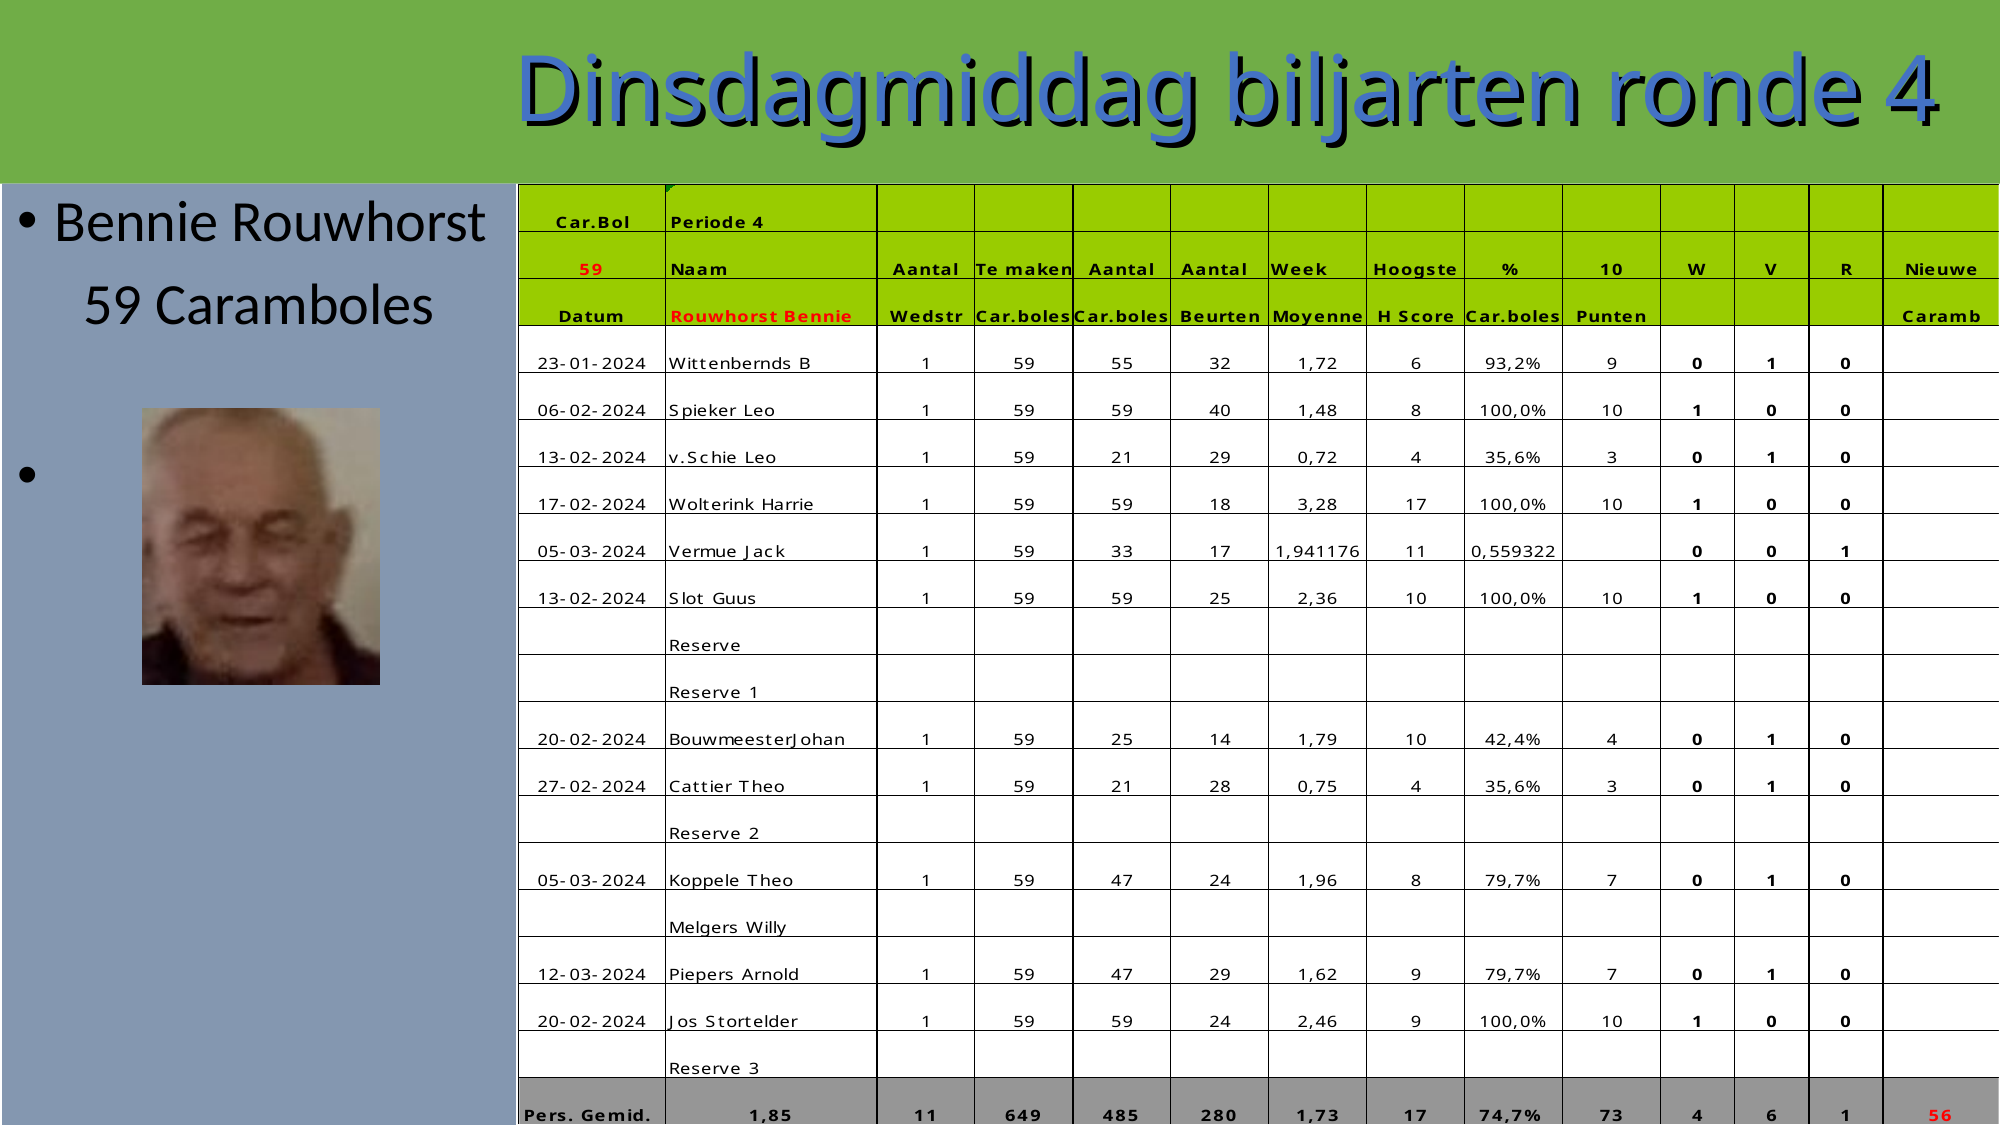

# Dinsdagmiddag biljarten ronde 4
Bennie Rouwhorst
 59 Caramboles